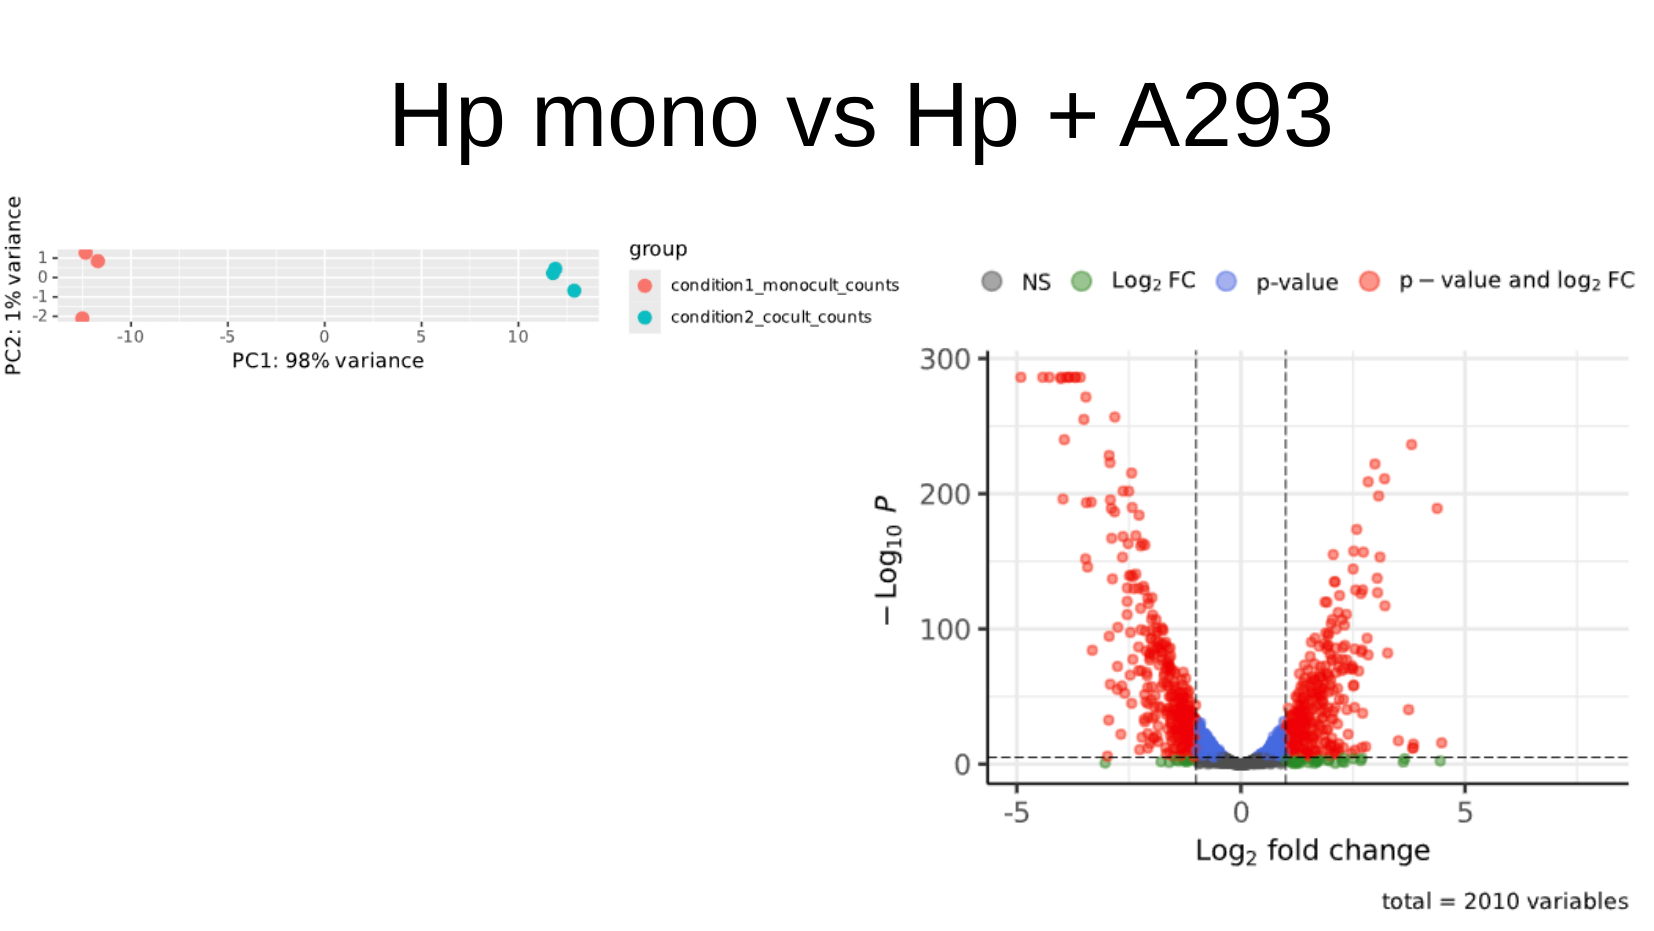

# Hp mono vs Hp + A293